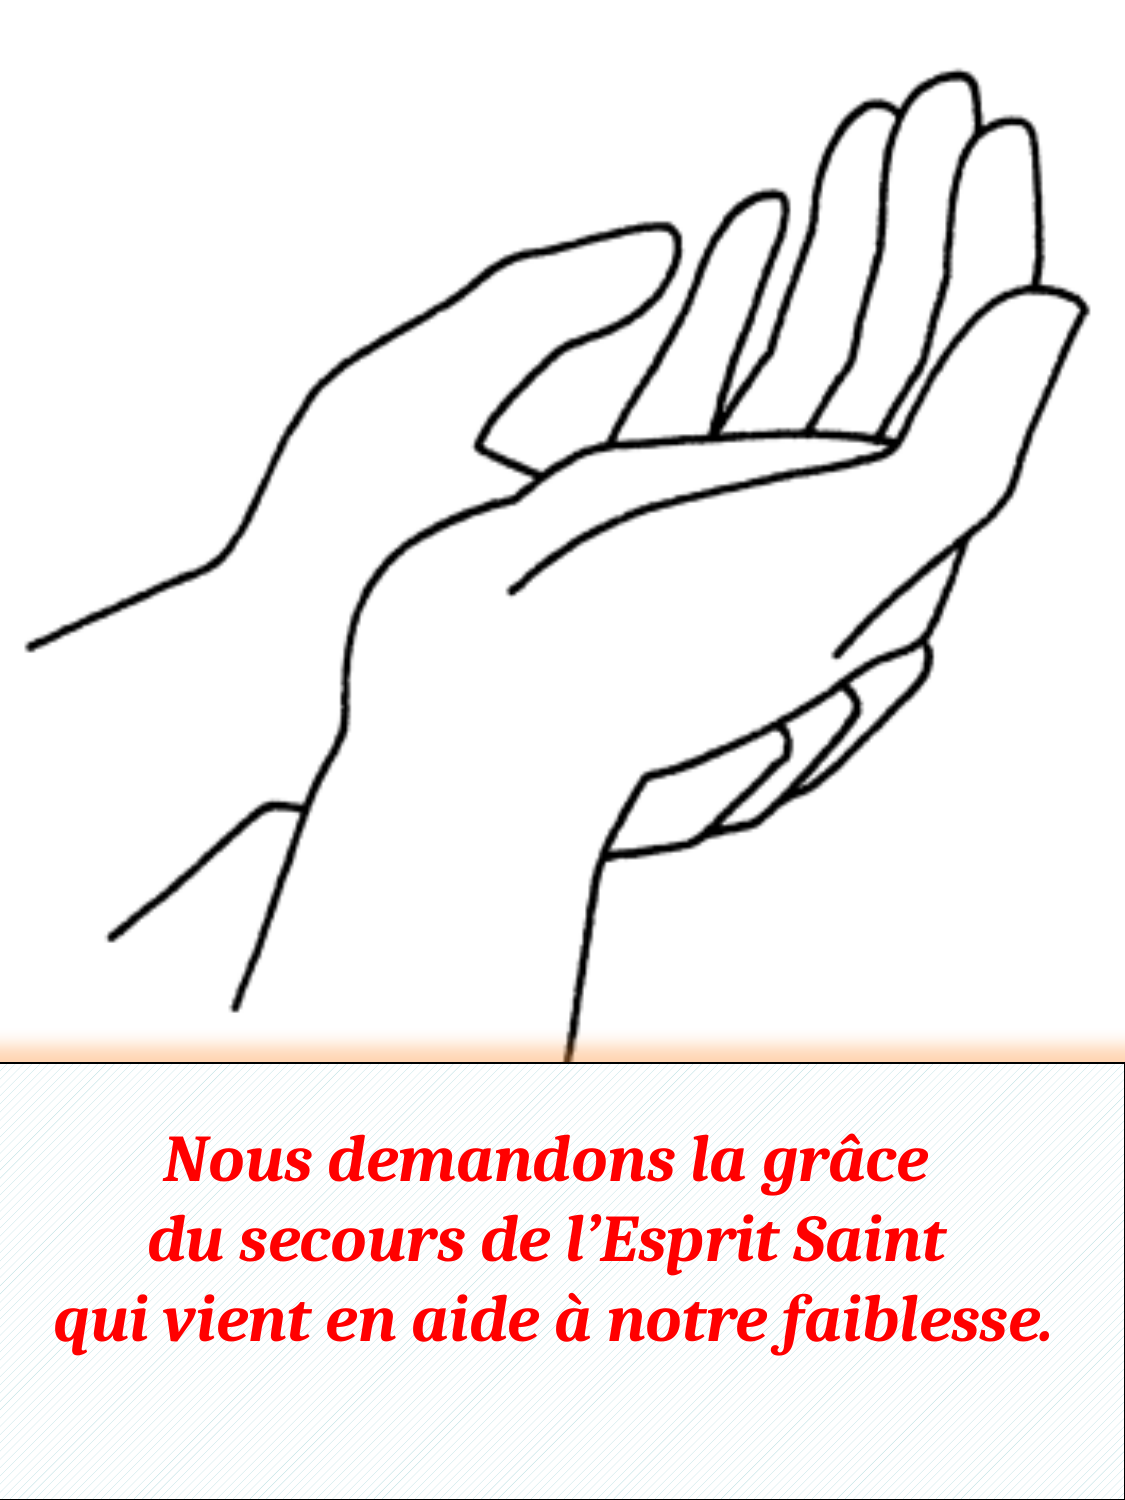

Nous demandons la grâce
du secours de l’Esprit Saint
qui vient en aide à notre faiblesse.